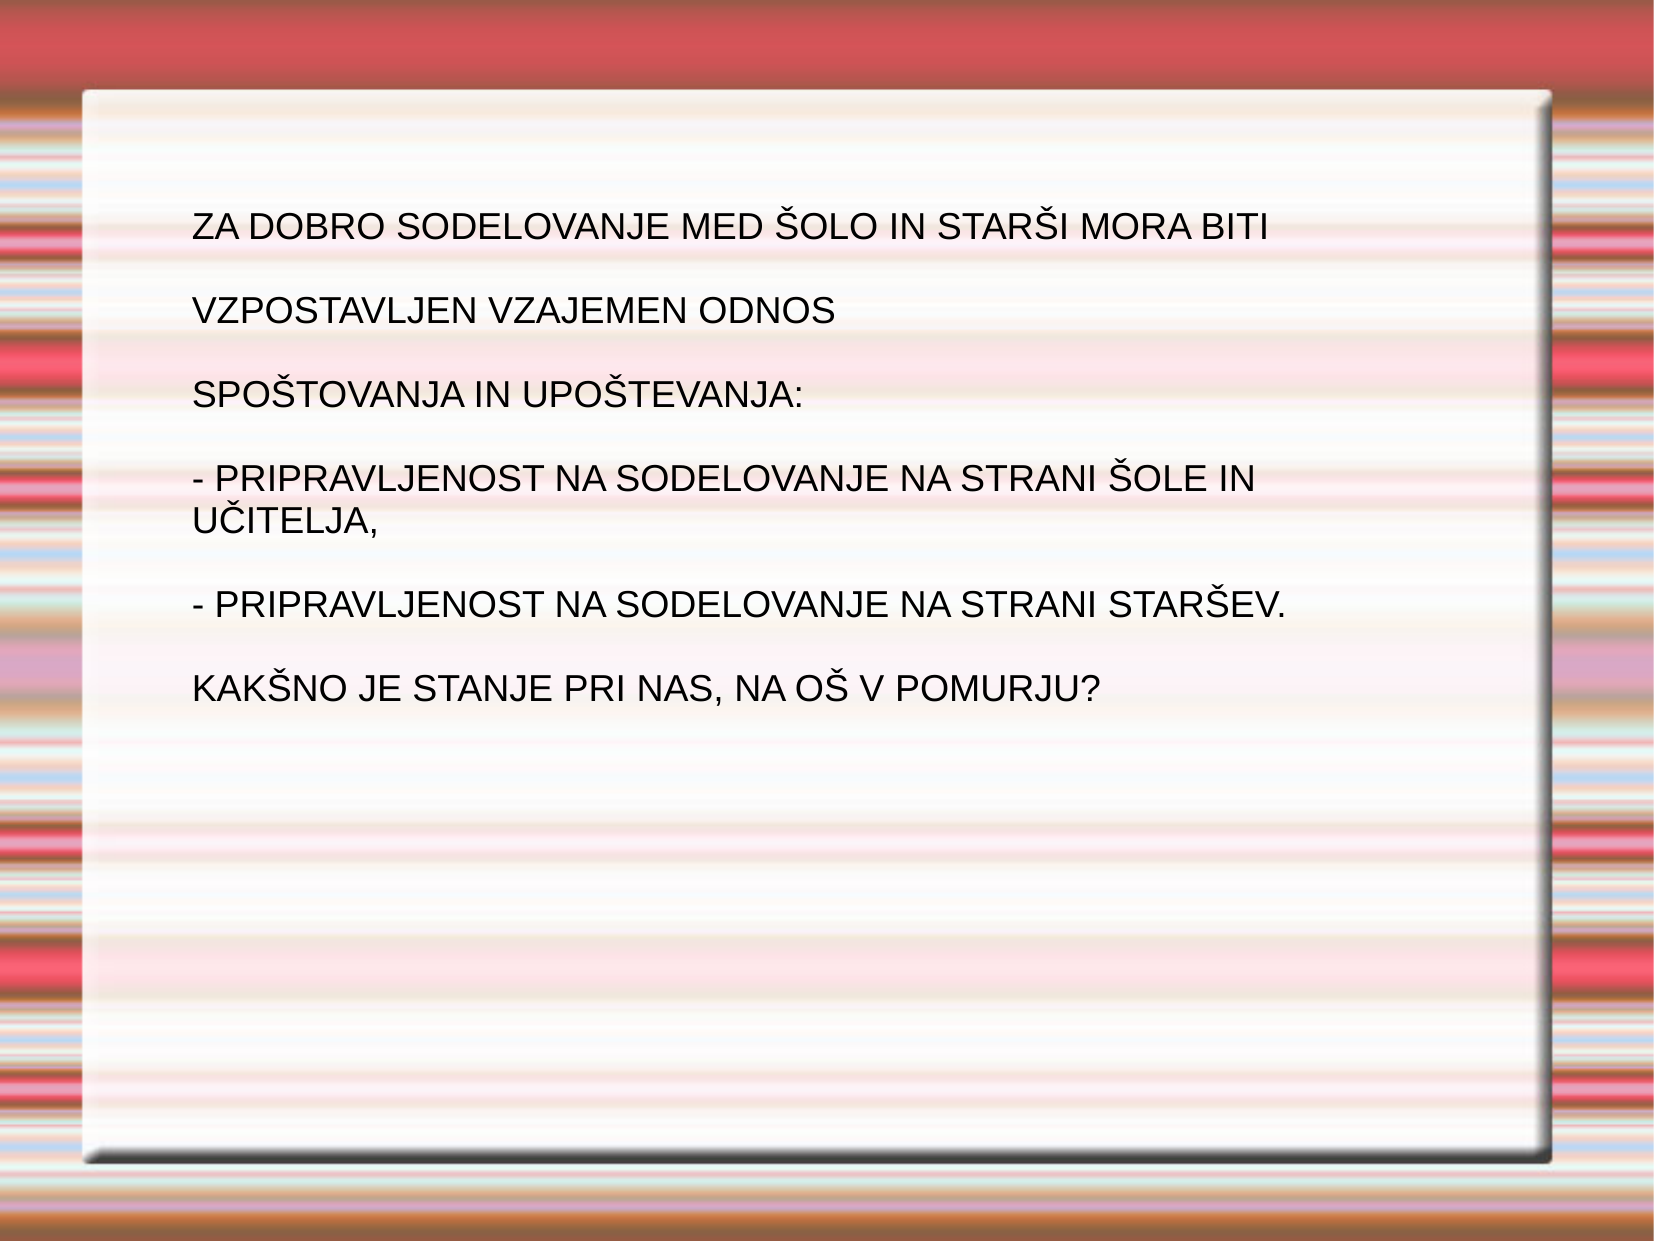

ZA DOBRO SODELOVANJE MED ŠOLO IN STARŠI MORA BITI
VZPOSTAVLJEN VZAJEMEN ODNOS
SPOŠTOVANJA IN UPOŠTEVANJA:
- PRIPRAVLJENOST NA SODELOVANJE NA STRANI ŠOLE IN
UČITELJA,
- PRIPRAVLJENOST NA SODELOVANJE NA STRANI STARŠEV.
KAKŠNO JE STANJE PRI NAS, NA OŠ V POMURJU?